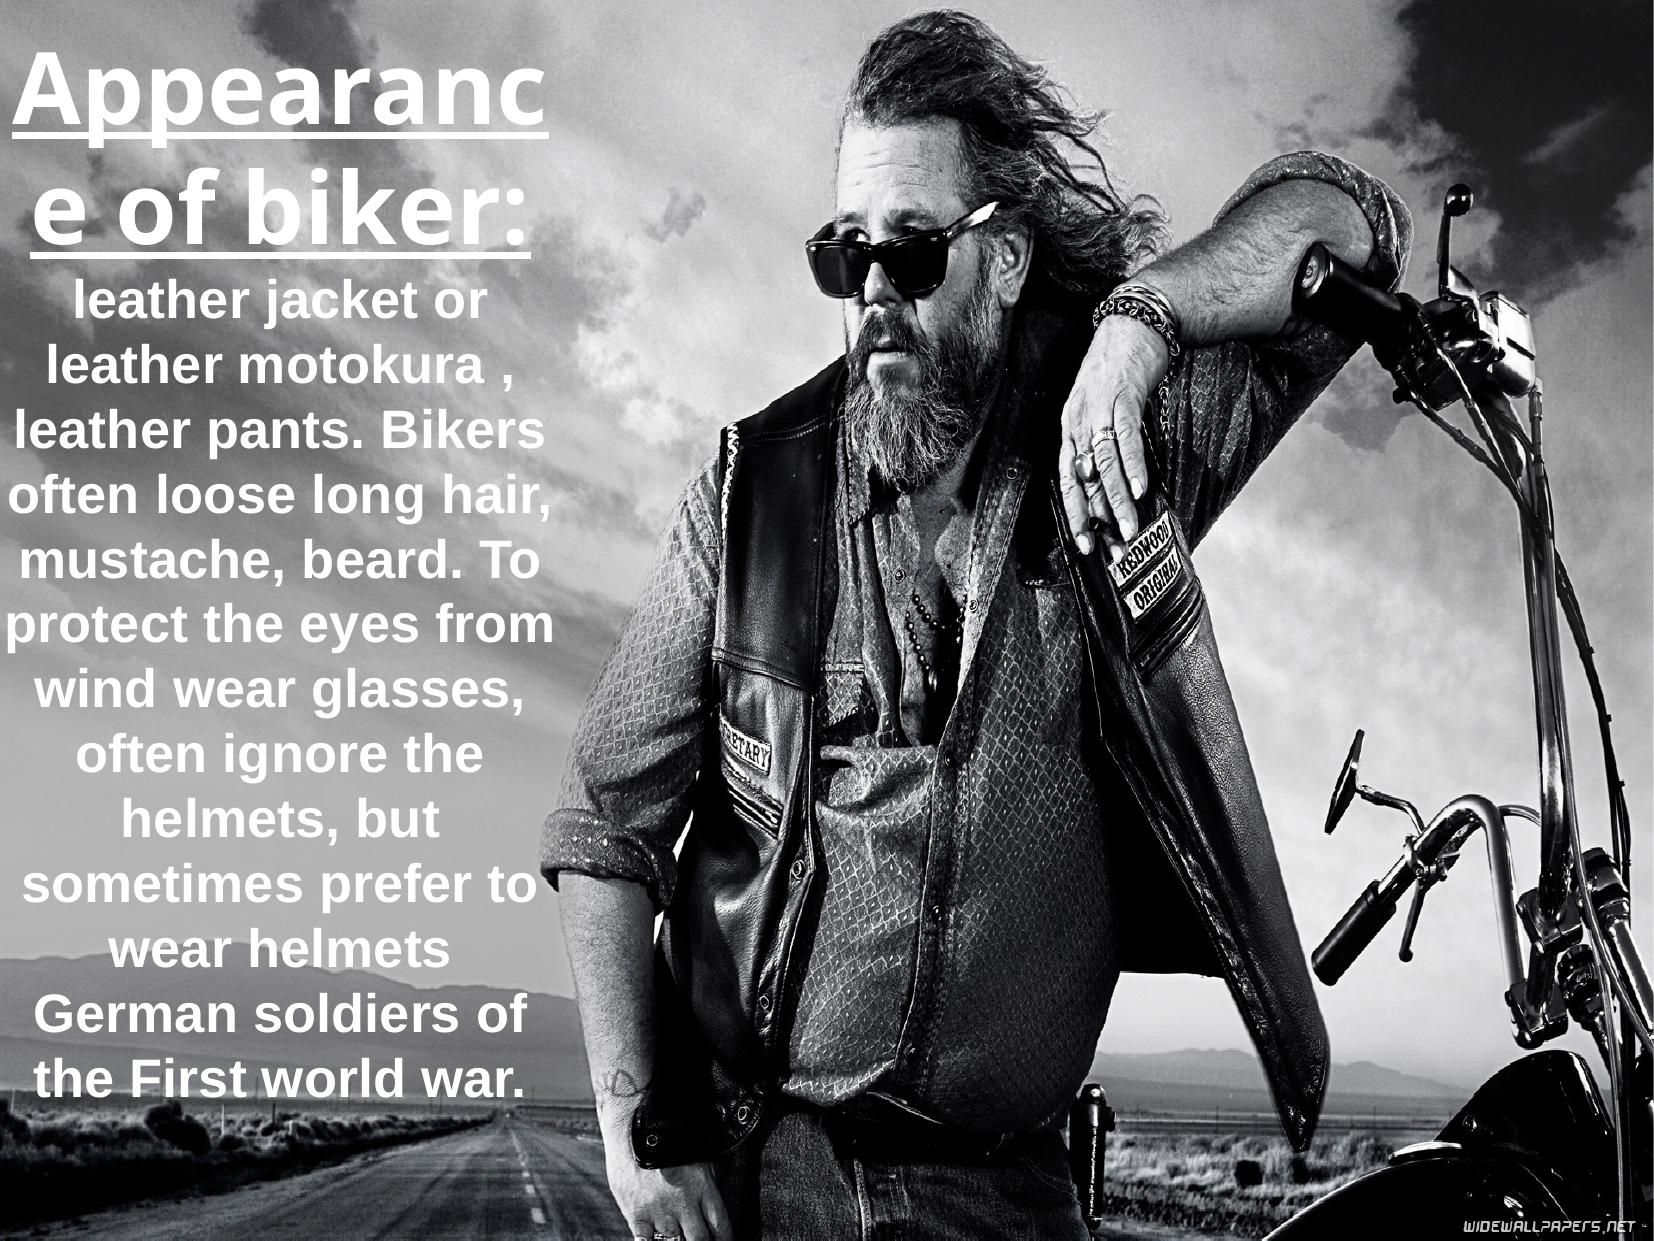

# Аppearance of biker: leather jacket or leather motokura , leather pants. Bikers often loose long hair, mustache, beard. To protect the eyes from wind wear glasses, often ignore the helmets, but sometimes prefer to wear helmets German soldiers of the First world war.